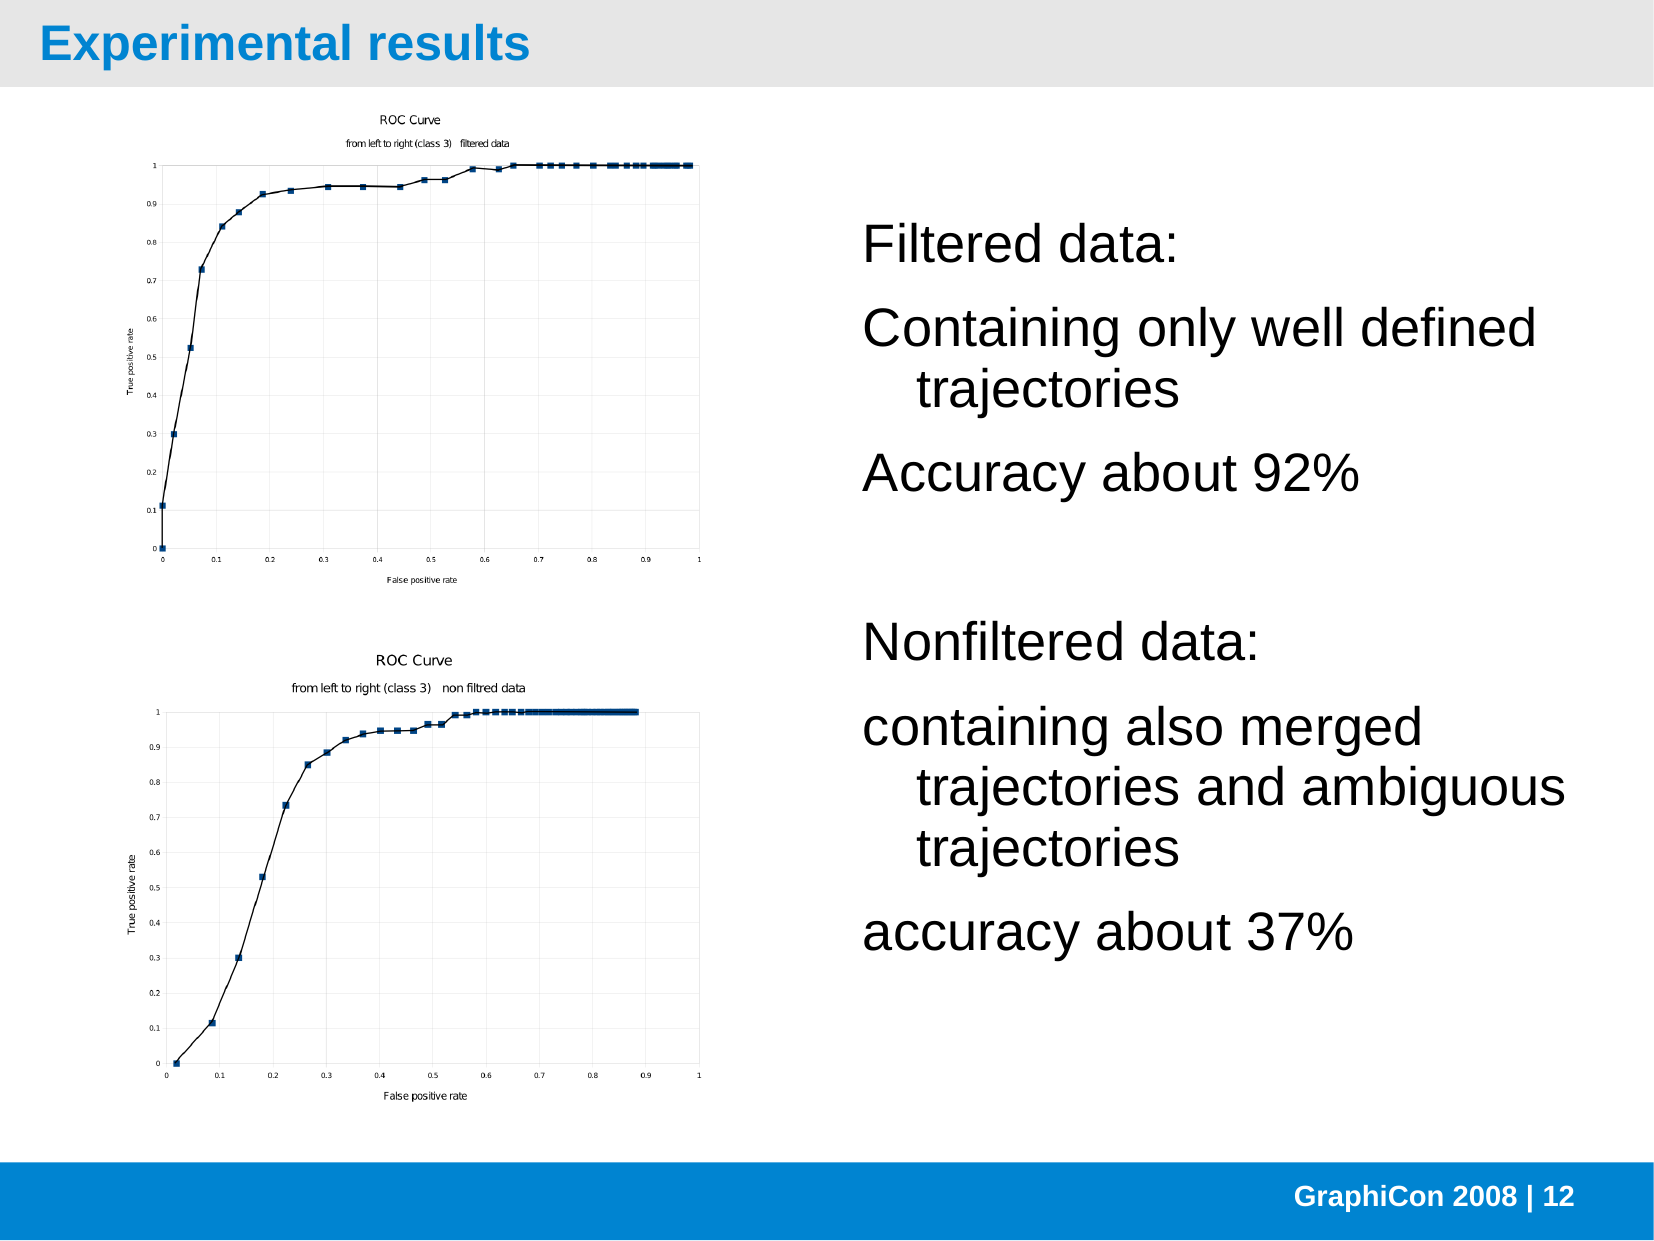

# Experimental results
Filtered data:
Containing only well defined trajectories
Accuracy about 92%
Non­filtered data:
containing also merged trajectories and ambiguous trajectories
accuracy about 37%